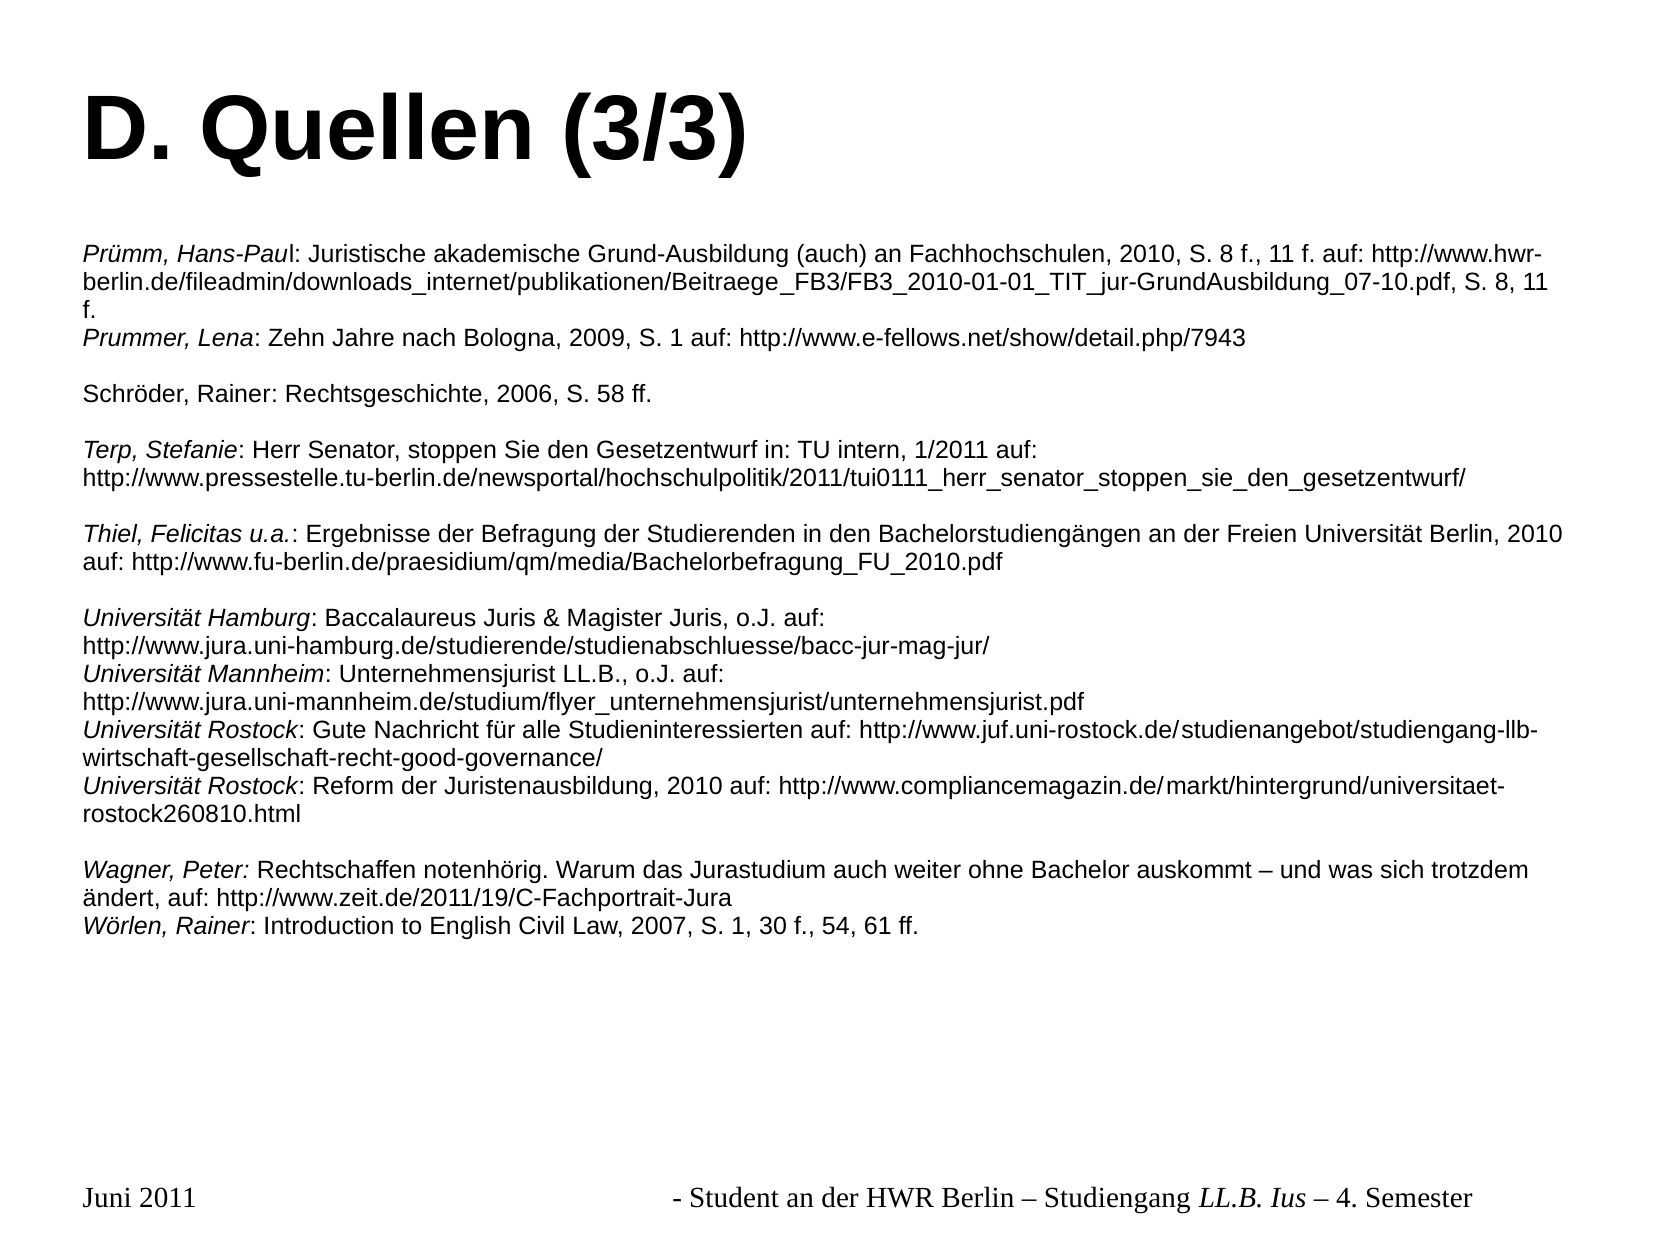

# D. Quellen (3/3)
Prümm, Hans-Paul: Juristische akademische Grund-Ausbildung (auch) an Fachhochschulen, 2010, S. 8 f., 11 f. auf: http://www.hwr-berlin.de/fileadmin/downloads_internet/publikationen/Beitraege­_FB3/FB3_­2010-01-01_TIT_jur-GrundAusbildung_07-10.pdf, S. 8, 11 f.
Prummer, Lena: Zehn Jahre nach Bologna, 2009, S. 1 auf: http://www.e-fellows.net/show/detail.php/7943
Schröder, Rainer: Rechtsgeschichte, 2006, S. 58 ff.
Terp, Stefanie: Herr Senator, stoppen Sie den Gesetzentwurf in: TU intern, 1/2011 auf: http://www.pressestelle.tu-berlin.de/newsportal/hochschulpolitik/2011/tui0111_herr_senator_stoppen_sie_den_gesetzentwurf/
Thiel, Felicitas u.a.: Ergebnisse der Befragung der Studierenden in den Bachelorstudiengängen an der Freien Universität Berlin, 2010 auf: http://www.fu-berlin.de/praesidium/qm/media/Bachelorbefragung_FU_2010.pdf
Universität Hamburg: Baccalaureus Juris & Magister Juris, o.J. auf: http://www.jura.uni-hamburg.de/studierende/studienabschluesse/bacc-jur-mag-jur/
Universität Mannheim: Unternehmensjurist LL.B., o.J. auf: http://www.jura.uni-mannheim.de/studium/flyer_unternehmensjurist/unternehmensjurist.pdf
Universität Rostock: Gute Nachricht für alle Studieninteressierten auf: http://www.juf.uni-rostock.de/­studienangebot/­studiengang-llb-wirtschaft-gesellschaft-recht-good-governance/
Universität Rostock: Reform der Juristenausbildung, 2010 auf: http://www.compliancemagazin.de/­markt/hintergrund/universitaet-rostock260810.html
Wagner, Peter: Rechtschaffen notenhörig. Warum das Jurastudium auch weiter ohne Bachelor auskommt – und was sich trotzdem ändert, auf: http://www.zeit.de/2011/19/C-Fachportrait-Jura
Wörlen, Rainer: Introduction to English Civil Law, 2007, S. 1, 30 f., 54, 61 ff.